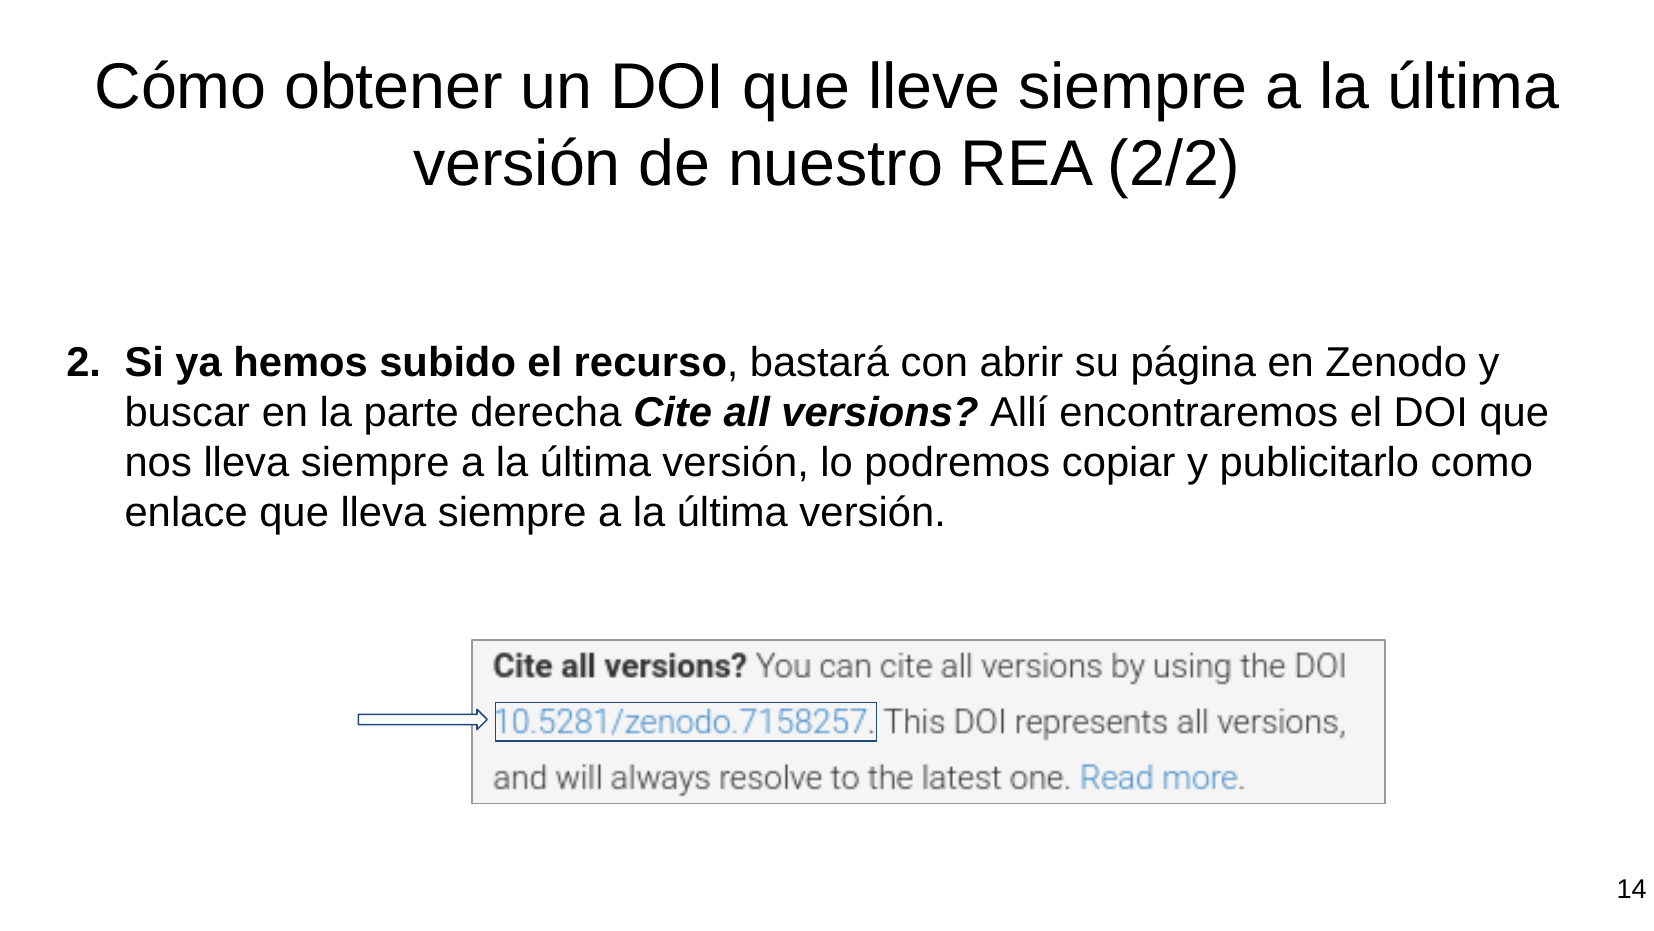

# Cómo obtener un DOI que lleve siempre a la última versión de nuestro REA (2/2)
Si ya hemos subido el recurso, bastará con abrir su página en Zenodo y buscar en la parte derecha Cite all versions? Allí encontraremos el DOI que nos lleva siempre a la última versión, lo podremos copiar y publicitarlo como enlace que lleva siempre a la última versión.